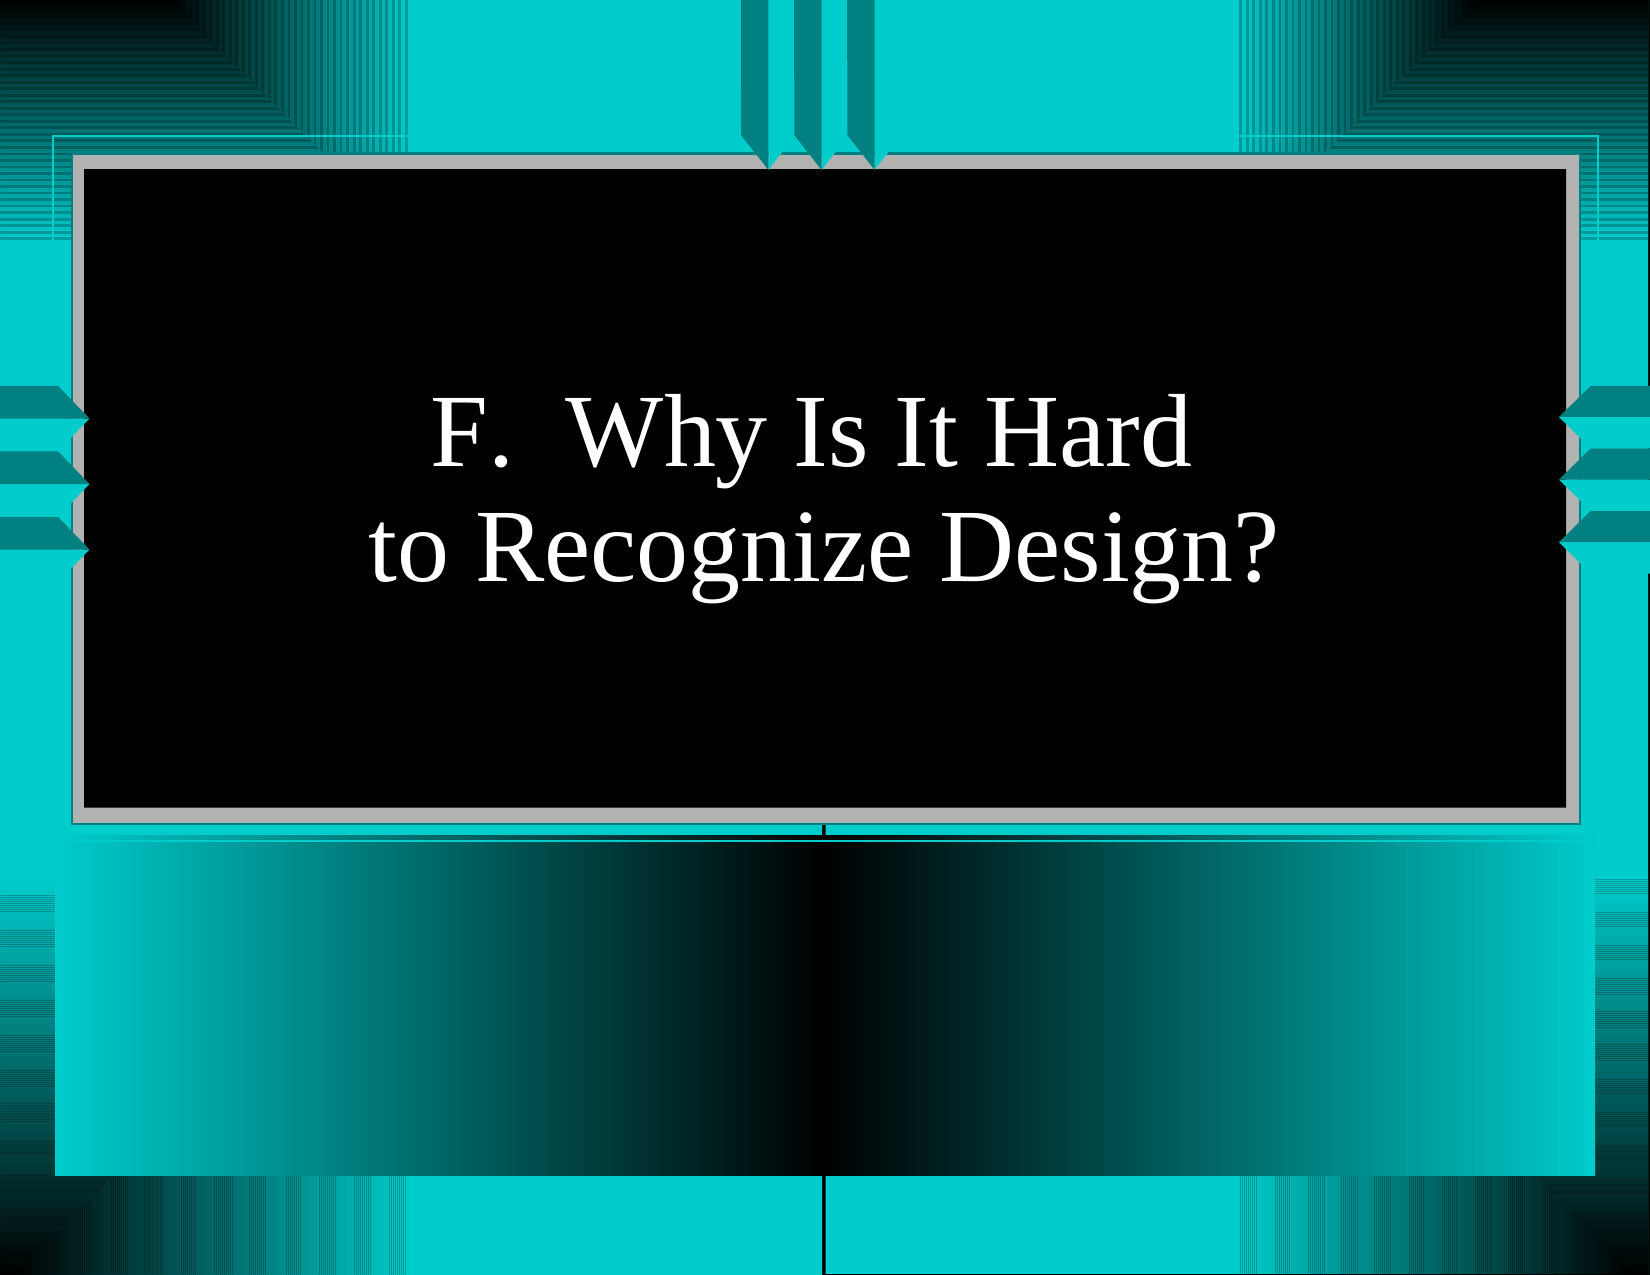

# F. Why Is It Hard to Recognize Design?